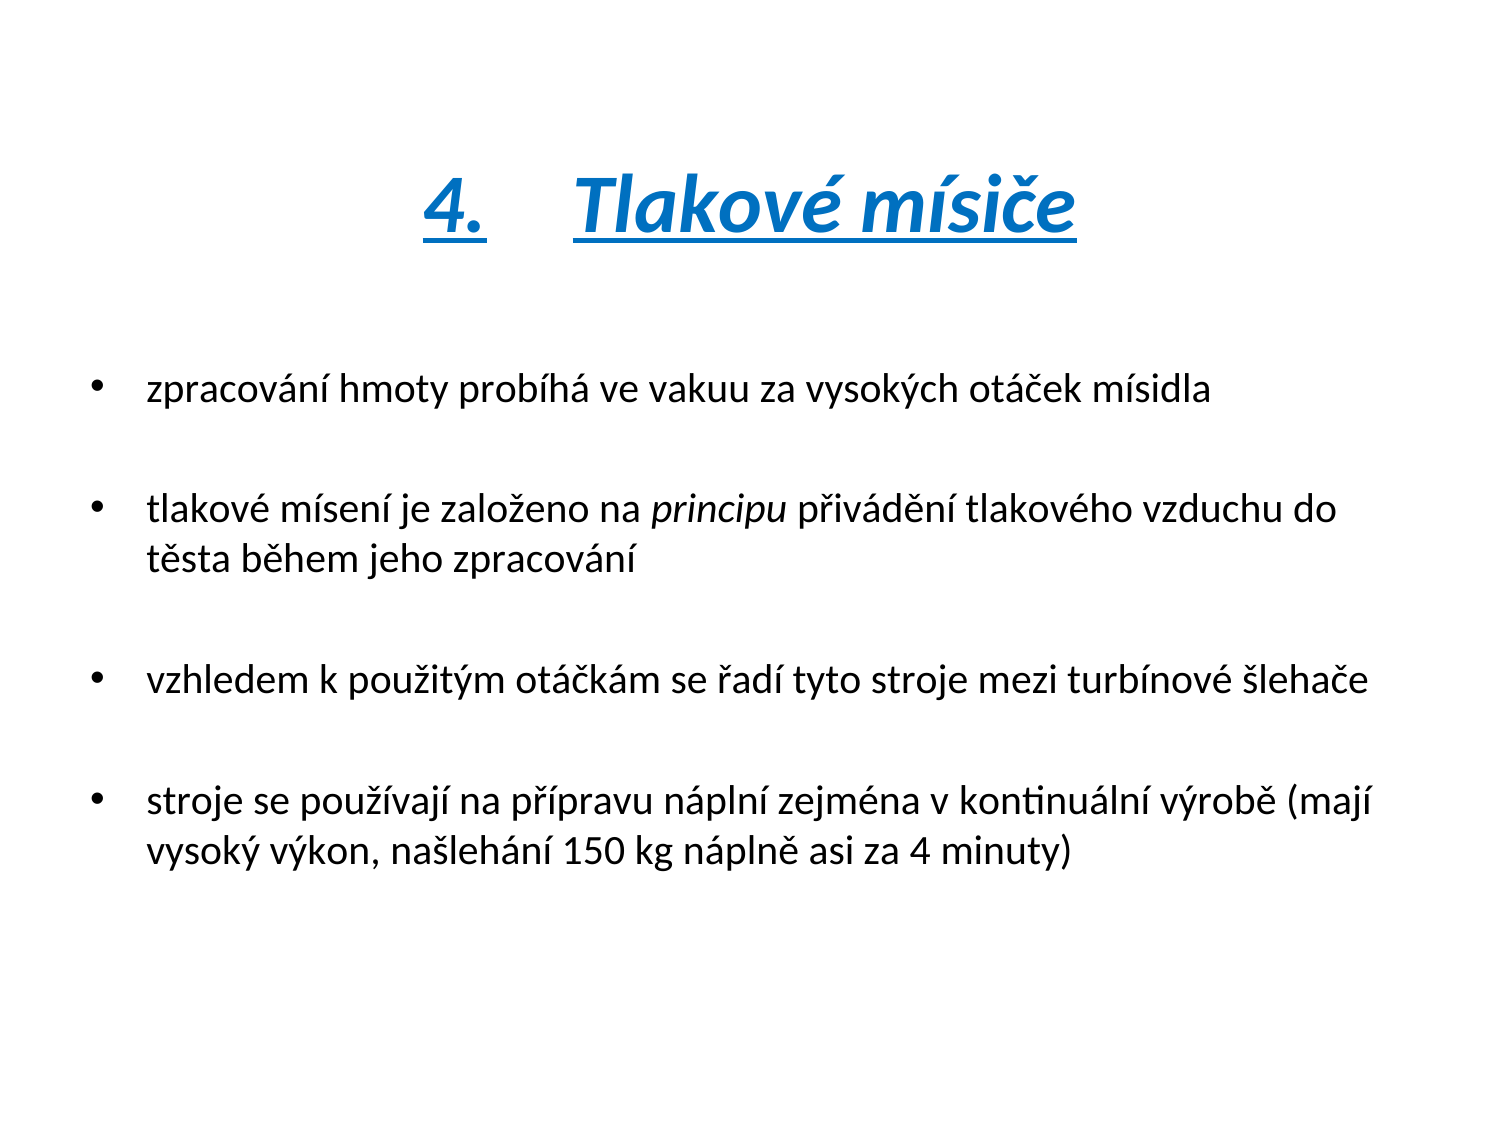

# 4.	Tlakové mísiče
zpracování hmoty probíhá ve vakuu za vysokých otáček mísidla
tlakové mísení je založeno na principu přivádění tlakového vzduchu do těsta během jeho zpracování
vzhledem k použitým otáčkám se řadí tyto stroje mezi turbínové šlehače
stroje se používají na přípravu náplní zejména v kontinuální výrobě (mají vysoký výkon, našlehání 150 kg náplně asi za 4 minuty)